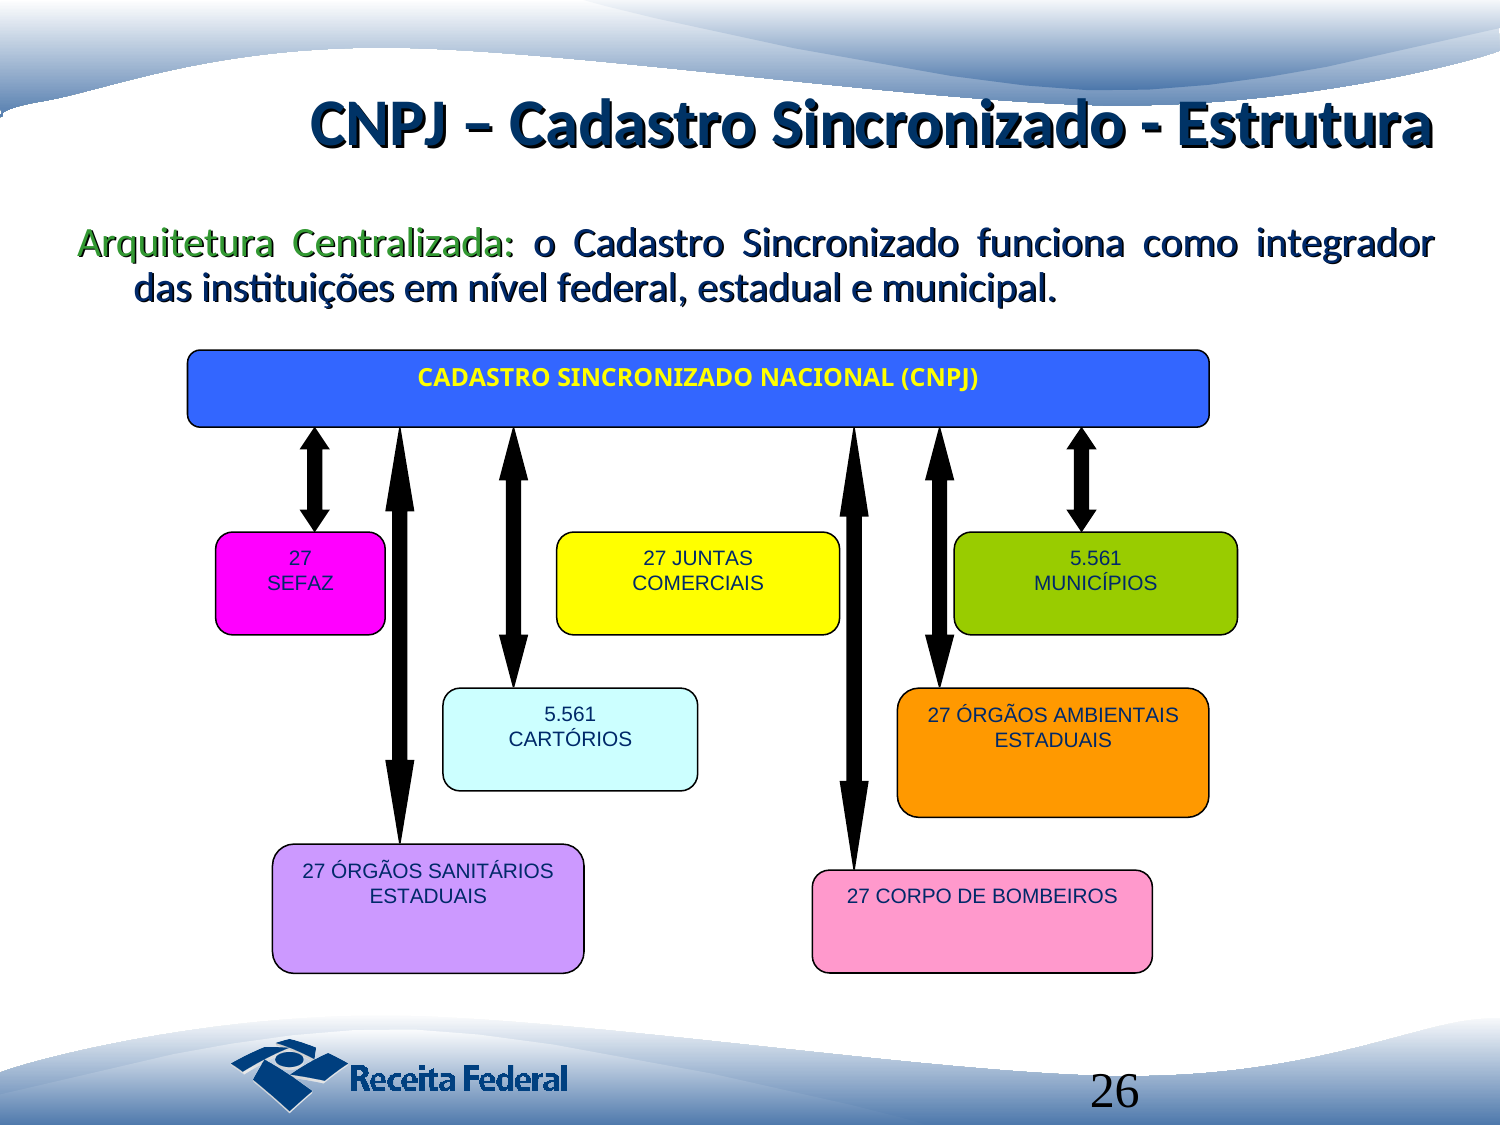

# CNPJ – Cadastro Sincronizado - Estrutura
Arquitetura Centralizada: o Cadastro Sincronizado funciona como integrador das instituições em nível federal, estadual e municipal.
CADASTRO SINCRONIZADO NACIONAL (CNPJ)
27
SEFAZ
27 JUNTAS COMERCIAIS
5.561
MUNICÍPIOS
5.561
CARTÓRIOS
27 ÓRGÃOS AMBIENTAIS ESTADUAIS
27 ÓRGÃOS SANITÁRIOS
ESTADUAIS
27 CORPO DE BOMBEIROS
26